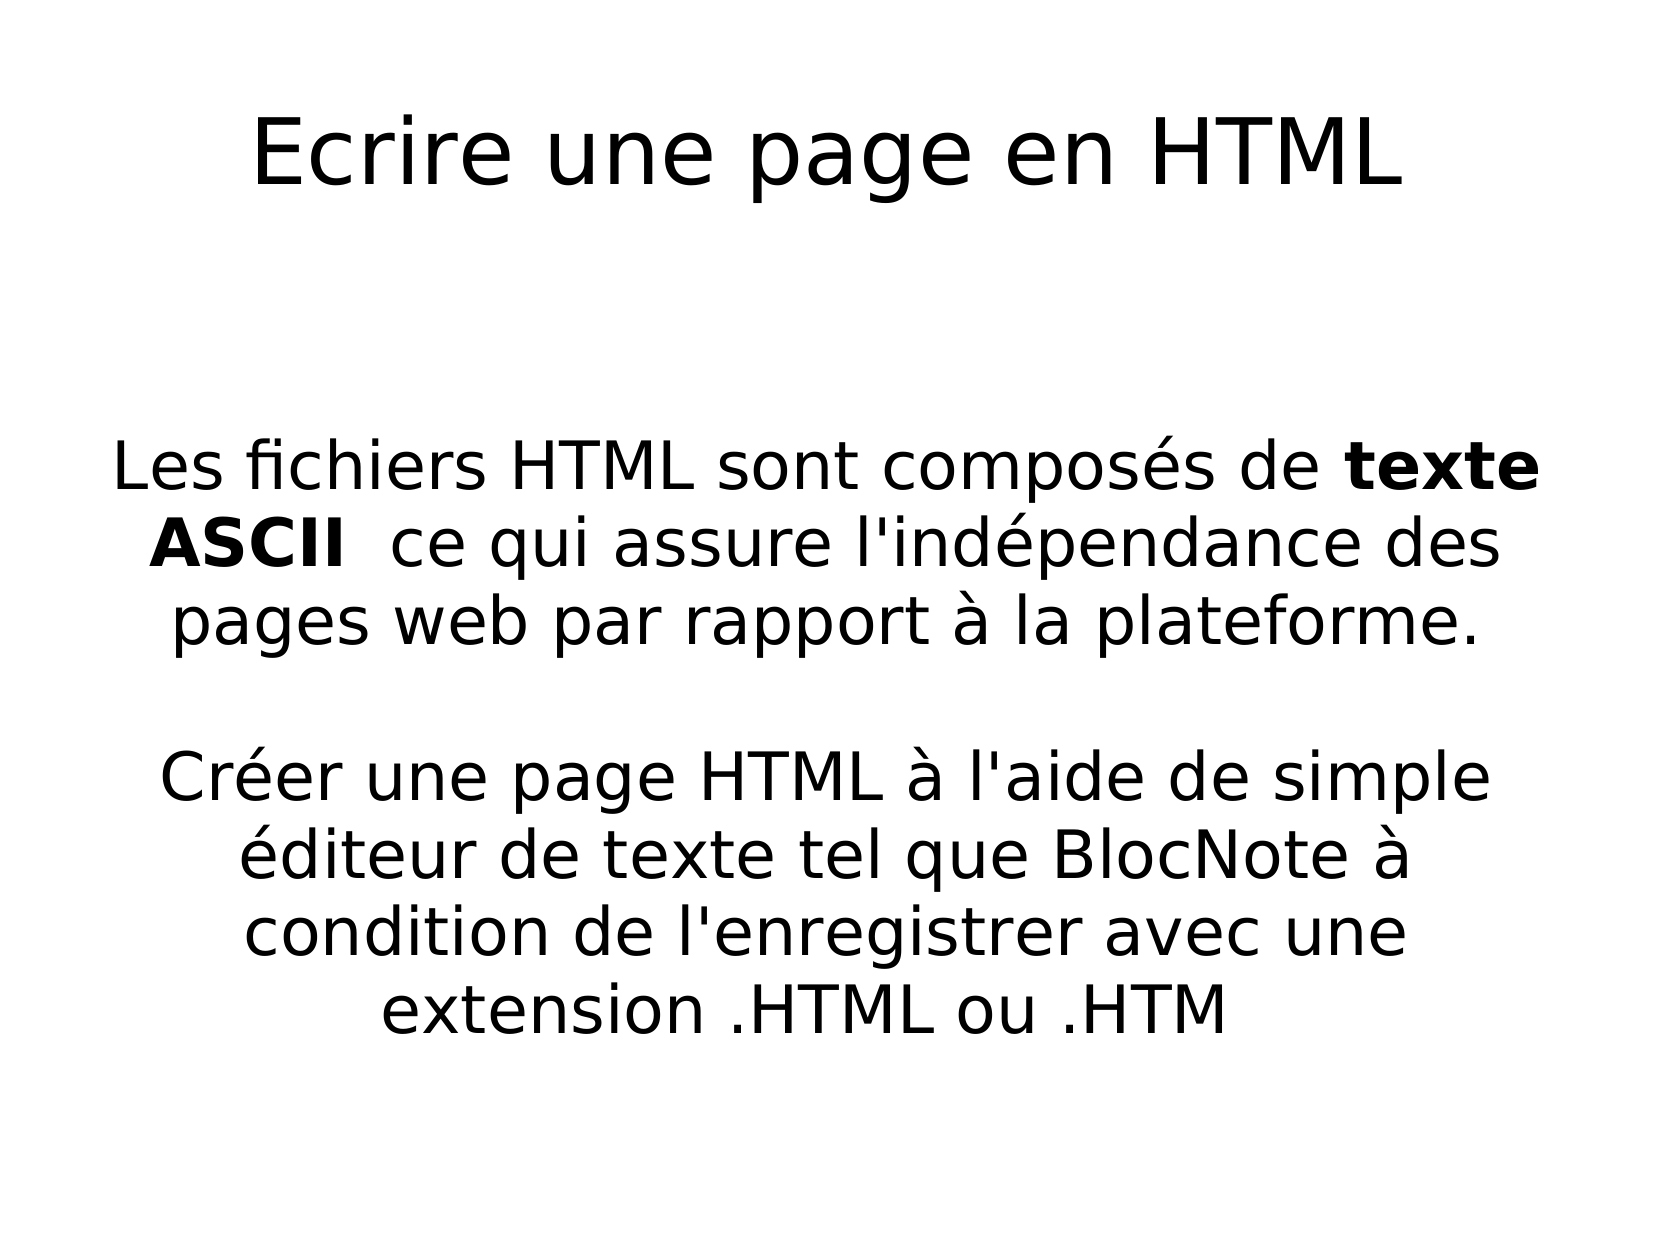

# Ecrire une page en HTML
Les fichiers HTML sont composés de texte ASCII ce qui assure l'indépendance des pages web par rapport à la plateforme.
Créer une page HTML à l'aide de simple éditeur de texte tel que BlocNote à condition de l'enregistrer avec une extension .HTML ou .HTM